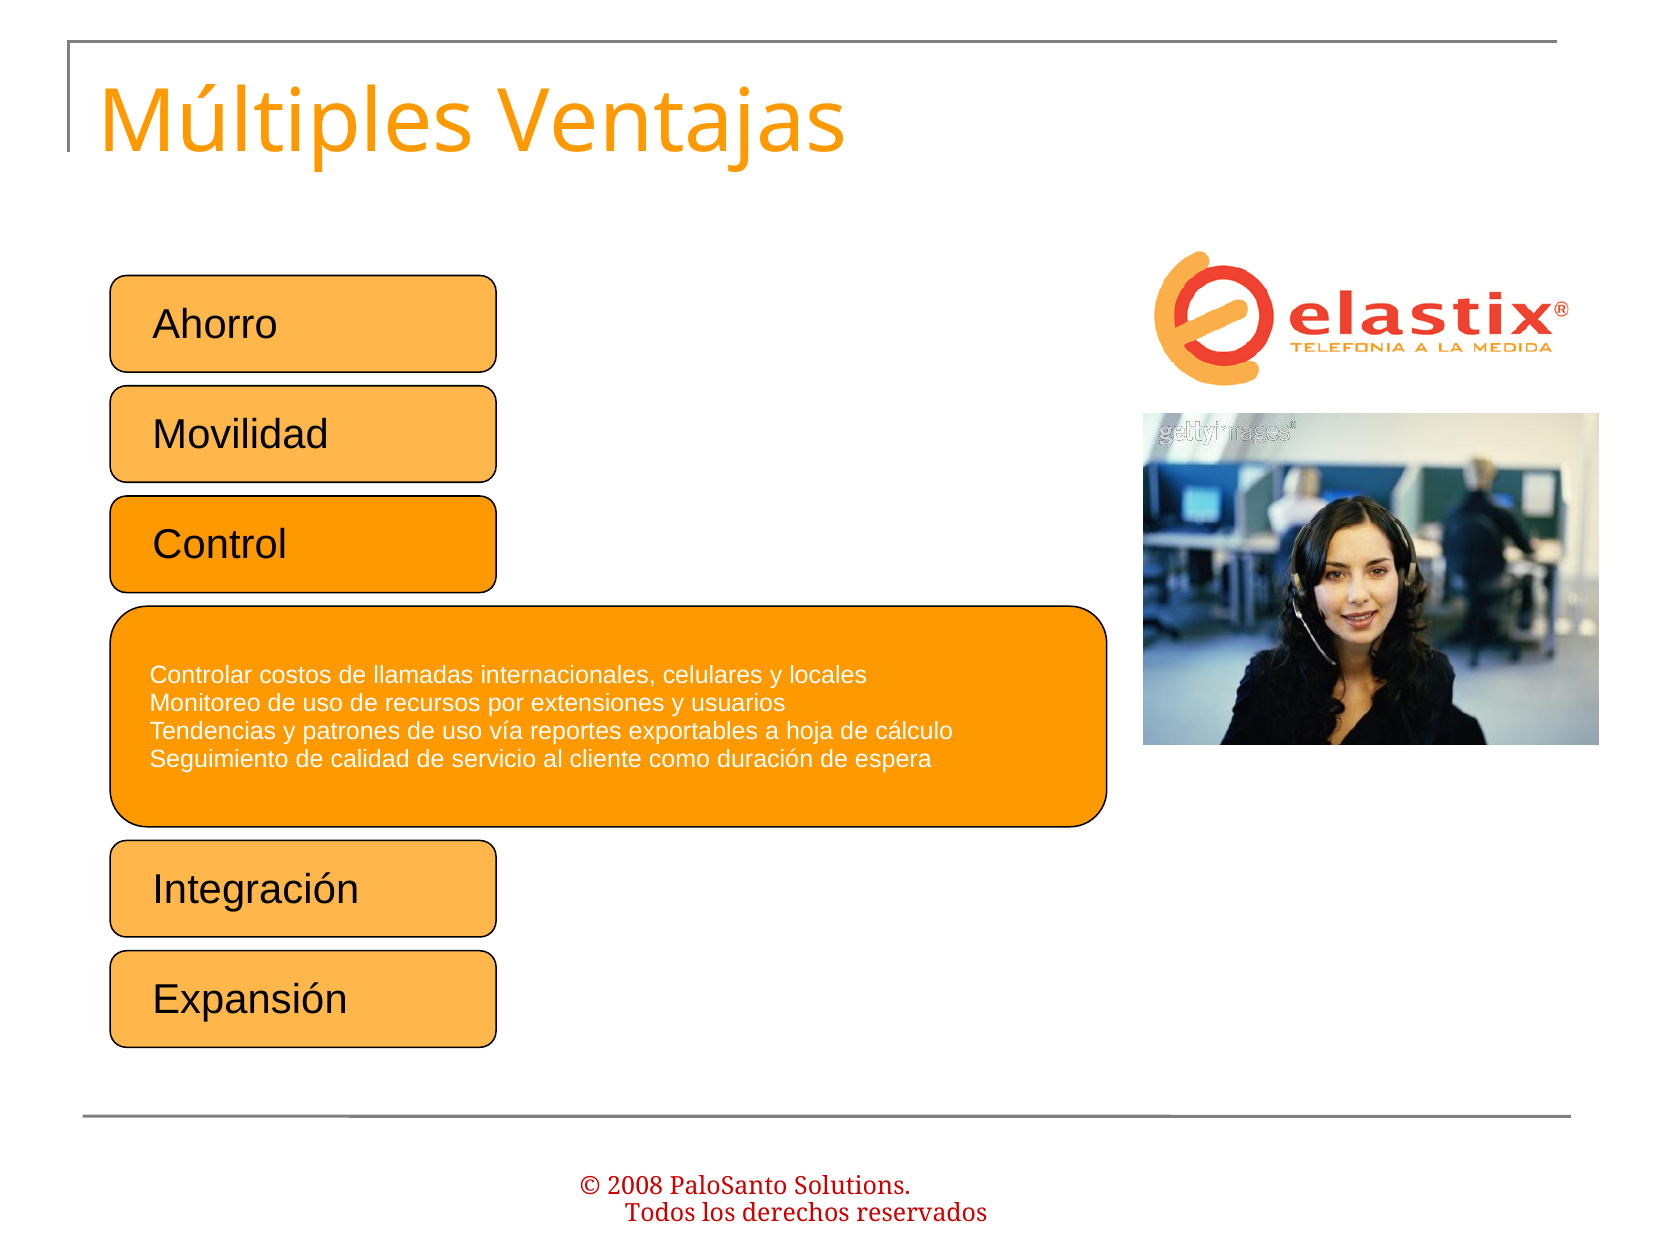

# Múltiples Ventajas
 Ahorro
 Movilidad
 Control
 Controlar costos de llamadas internacionales, celulares y locales
 Monitoreo de uso de recursos por extensiones y usuarios
 Tendencias y patrones de uso vía reportes exportables a hoja de cálculo
 Seguimiento de calidad de servicio al cliente como duración de espera
 Integración
 Expansión
© 2008 PaloSanto Solutions. Todos los derechos reservados